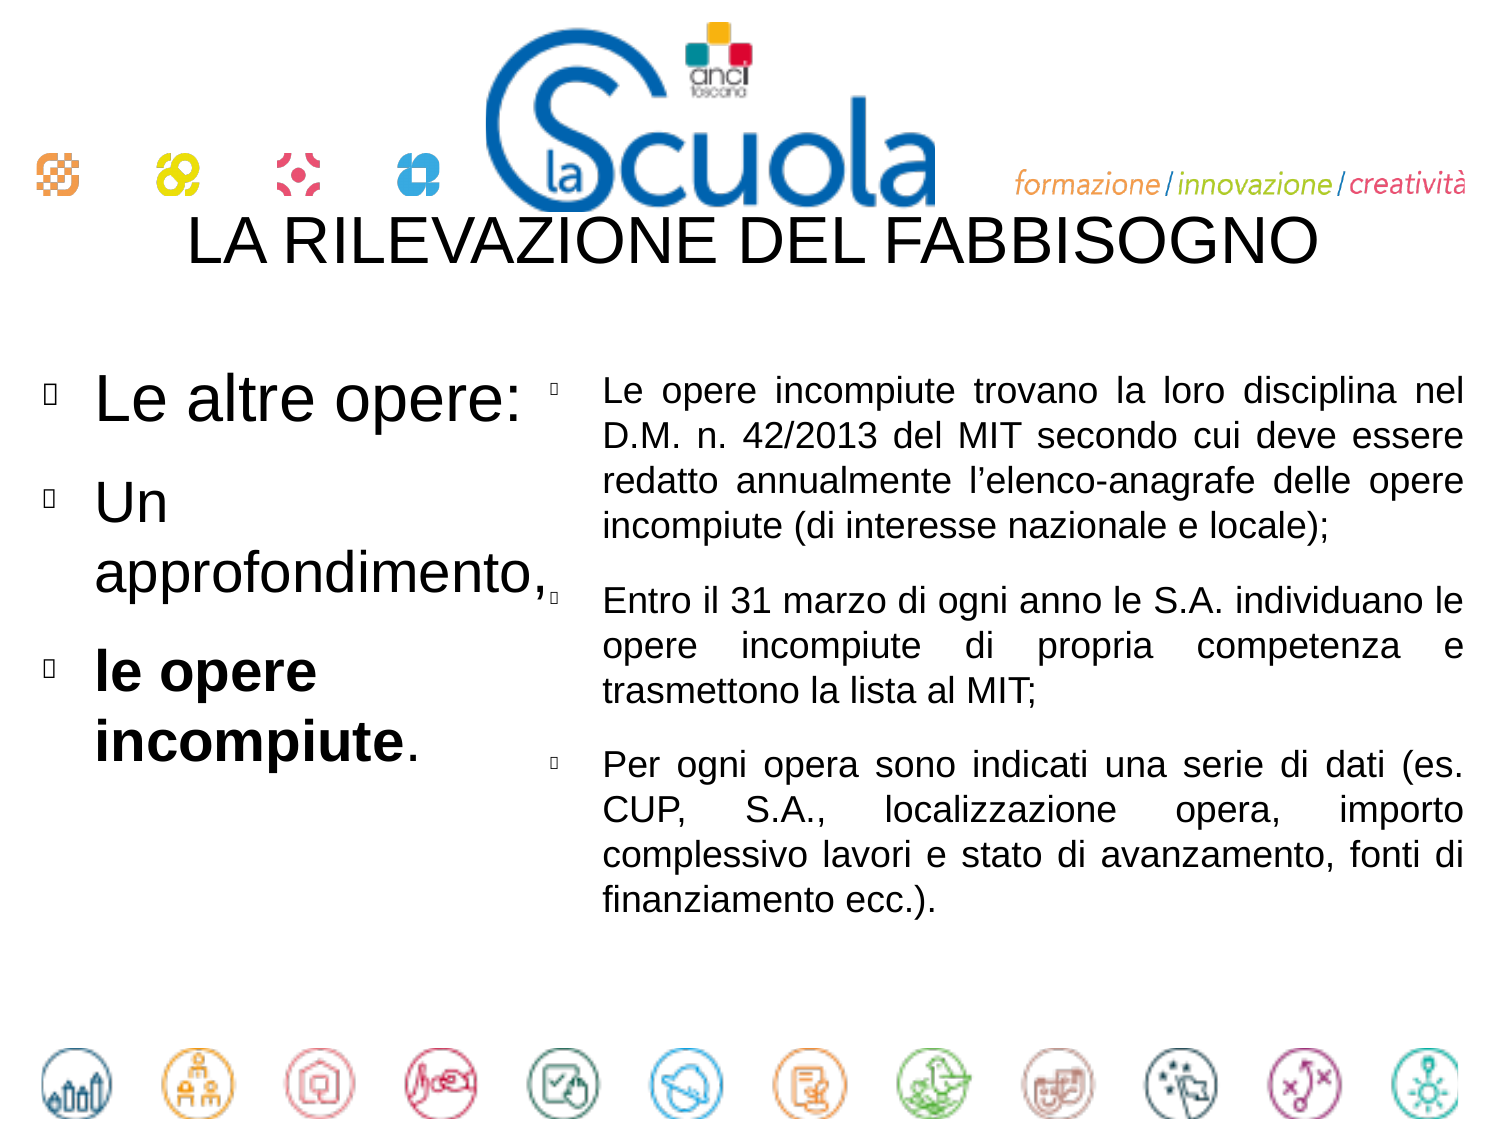

LA RILEVAZIONE DEL FABBISOGNO
Le altre opere:
Un approfondimento,
le opere incompiute.
Le opere incompiute trovano la loro disciplina nel D.M. n. 42/2013 del MIT secondo cui deve essere redatto annualmente l’elenco-anagrafe delle opere incompiute (di interesse nazionale e locale);
Entro il 31 marzo di ogni anno le S.A. individuano le opere incompiute di propria competenza e trasmettono la lista al MIT;
Per ogni opera sono indicati una serie di dati (es. CUP, S.A., localizzazione opera, importo complessivo lavori e stato di avanzamento, fonti di finanziamento ecc.).